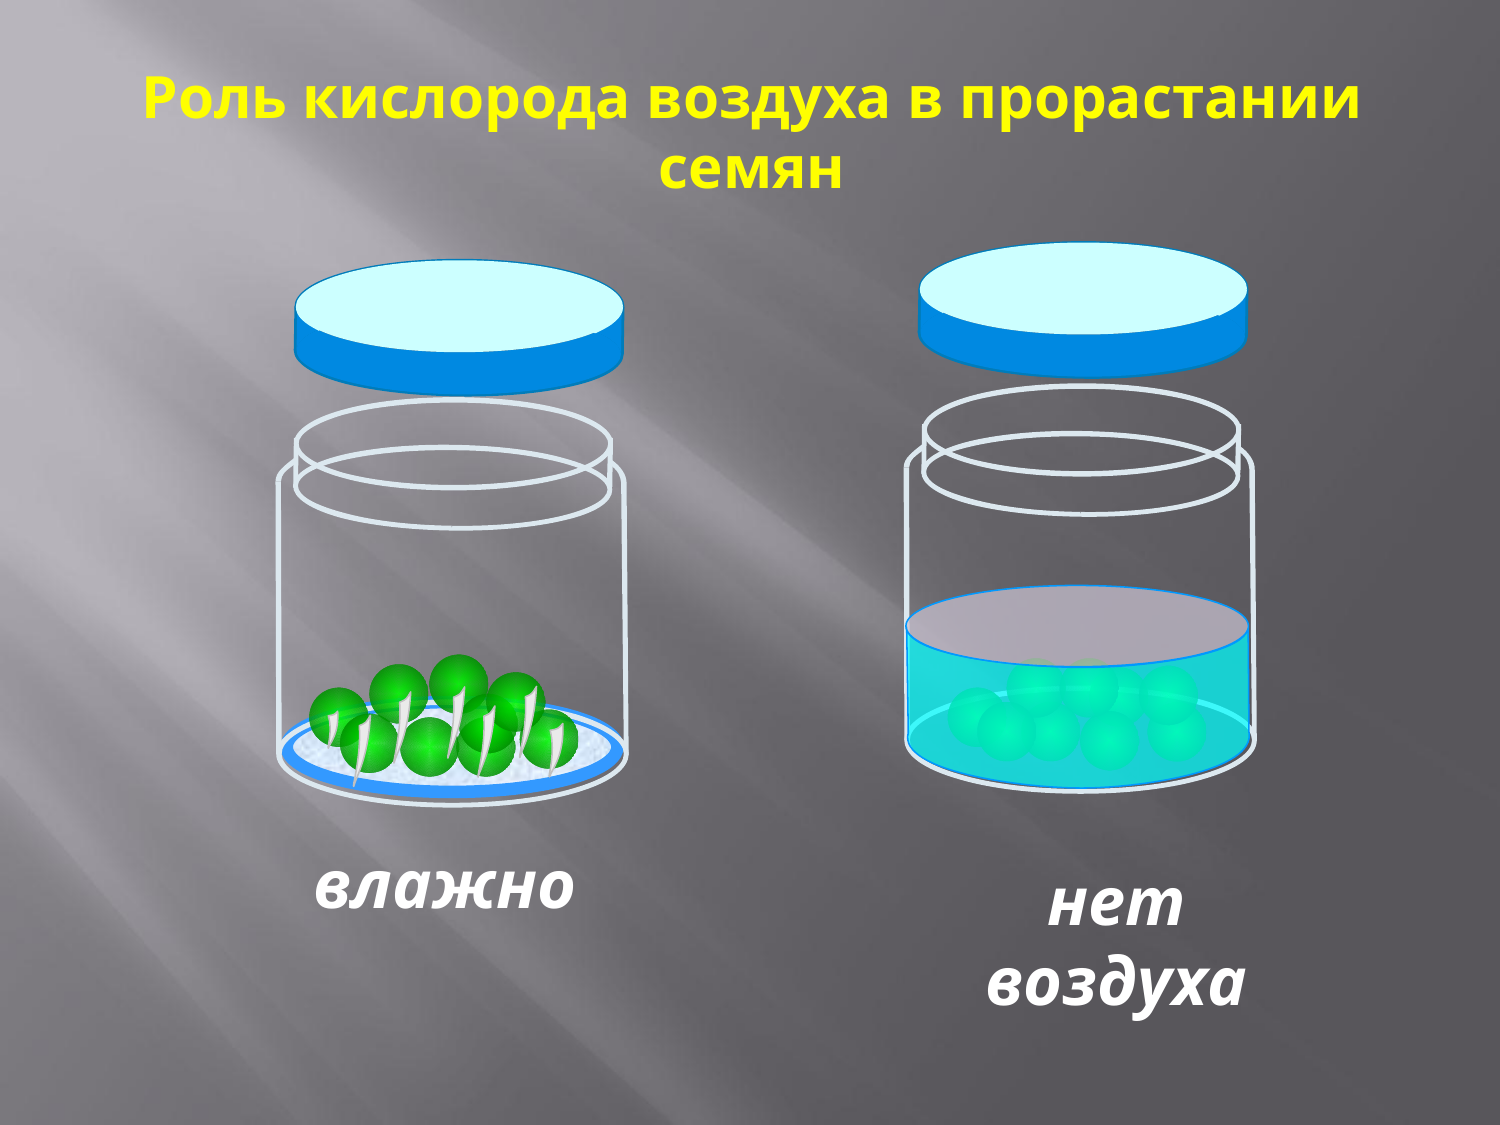

Роль кислорода воздуха в прорастании семян
влажно
нет воздуха